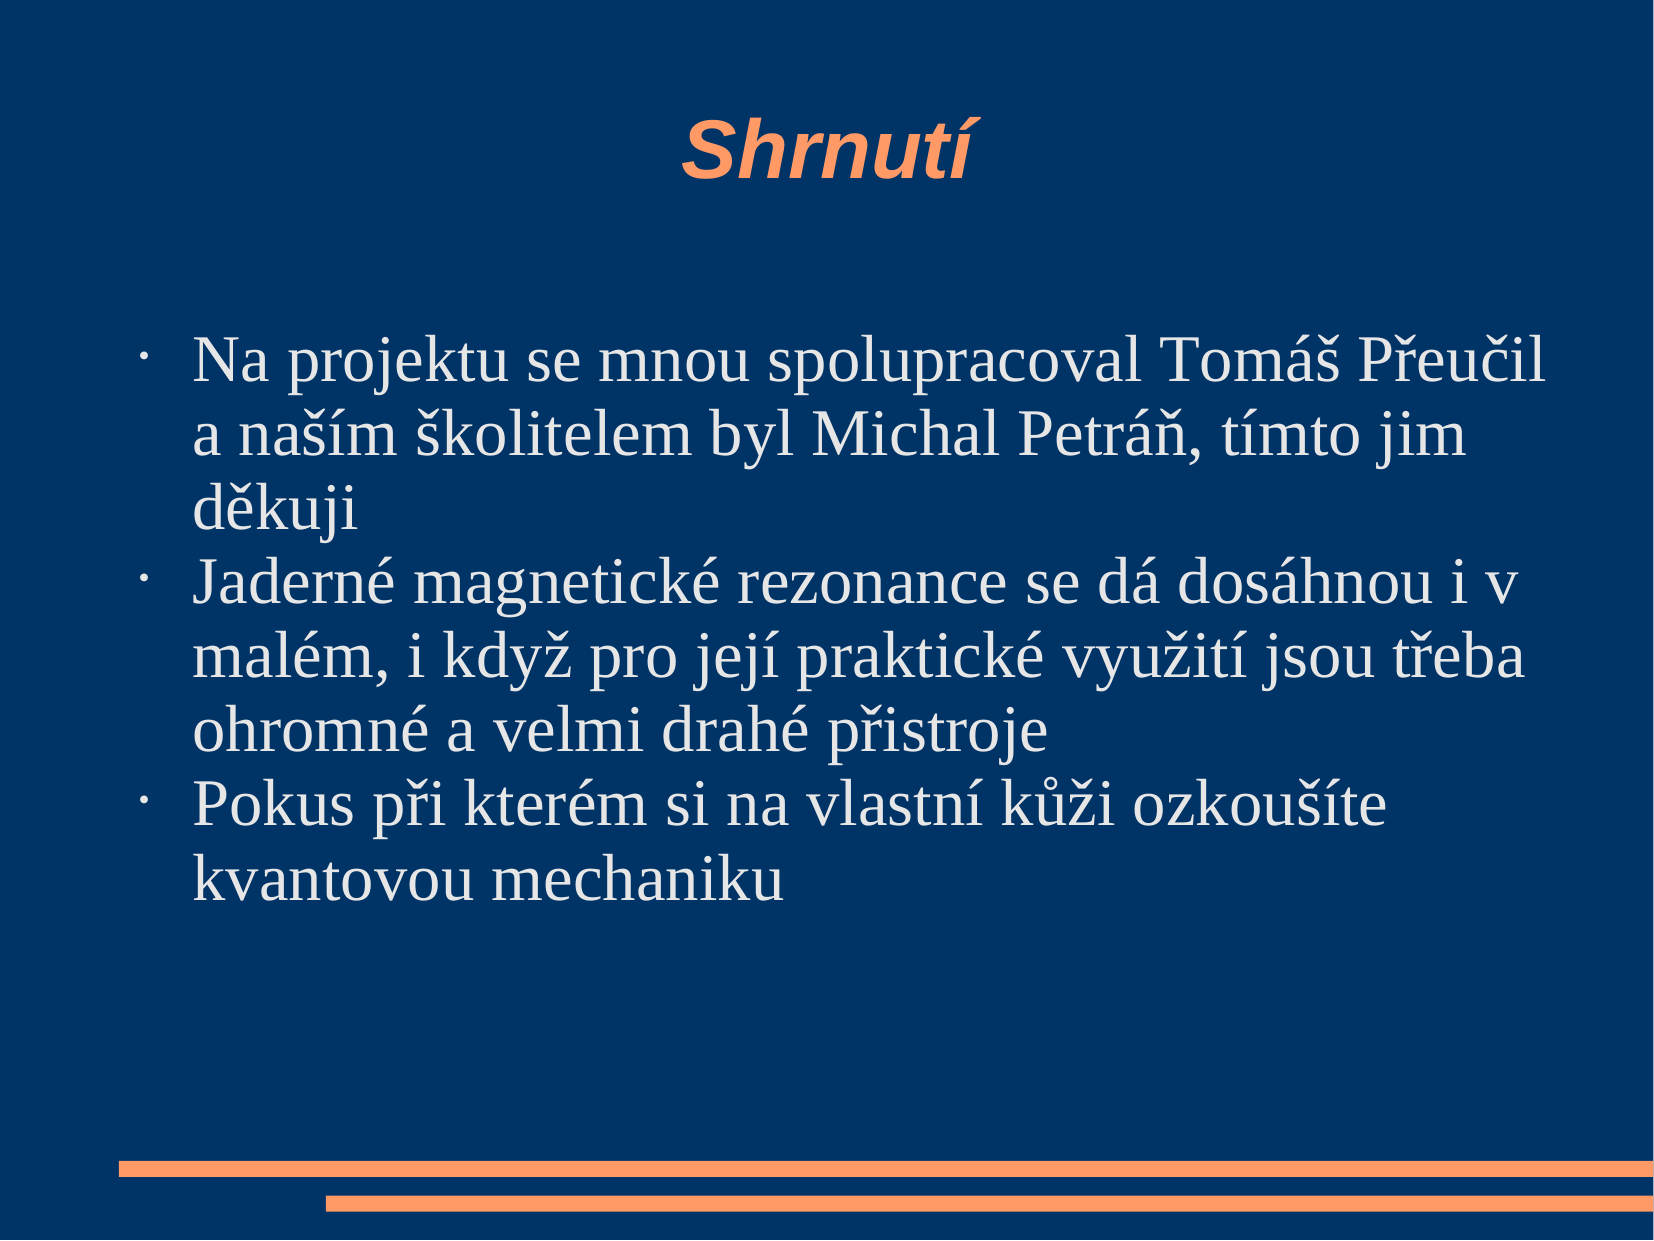

# Shrnutí
Na projektu se mnou spolupracoval Tomáš Přeučil a naším školitelem byl Michal Petráň, tímto jim děkuji
Jaderné magnetické rezonance se dá dosáhnou i v malém, i když pro její praktické využití jsou třeba ohromné a velmi drahé přistroje
Pokus při kterém si na vlastní kůži ozkoušíte kvantovou mechaniku